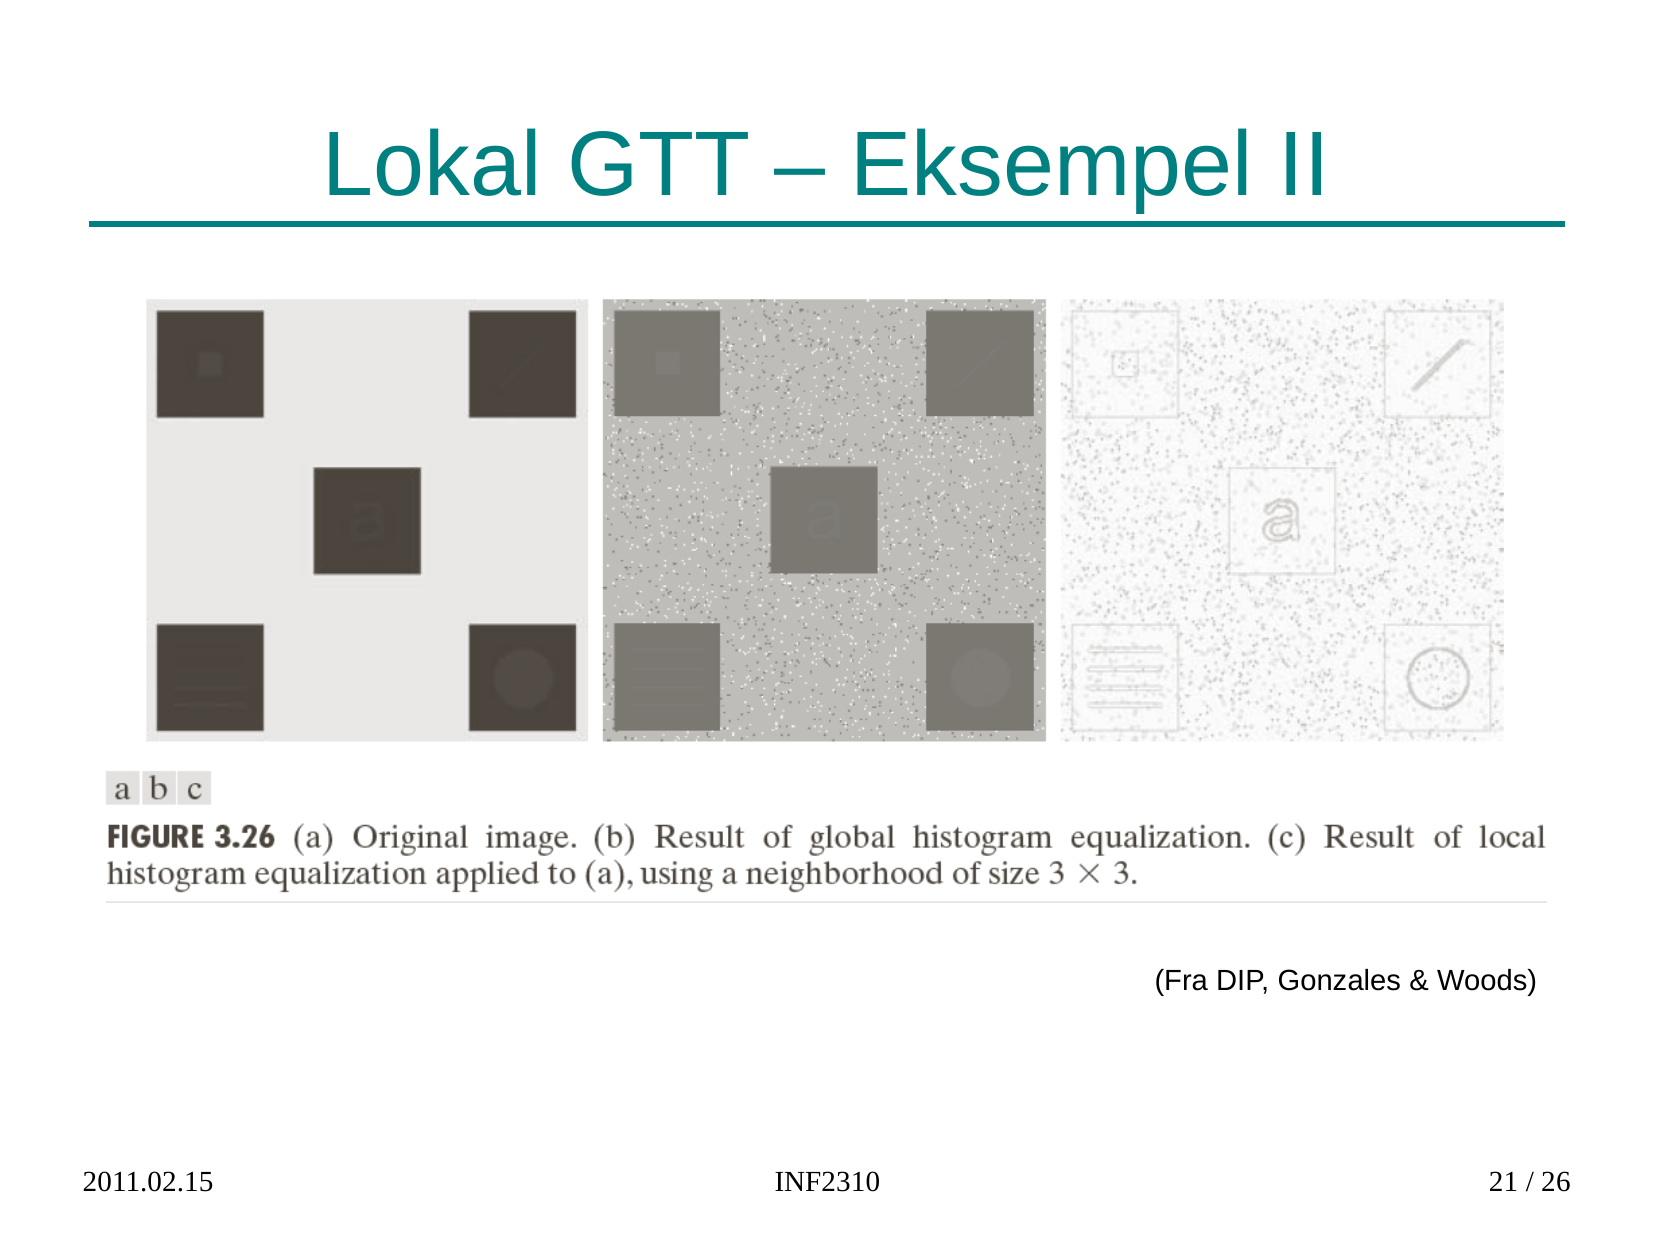

# Lokal GTT – Eksempel II
(Fra DIP, Gonzales & Woods)
2011.02.15
INF2310
21